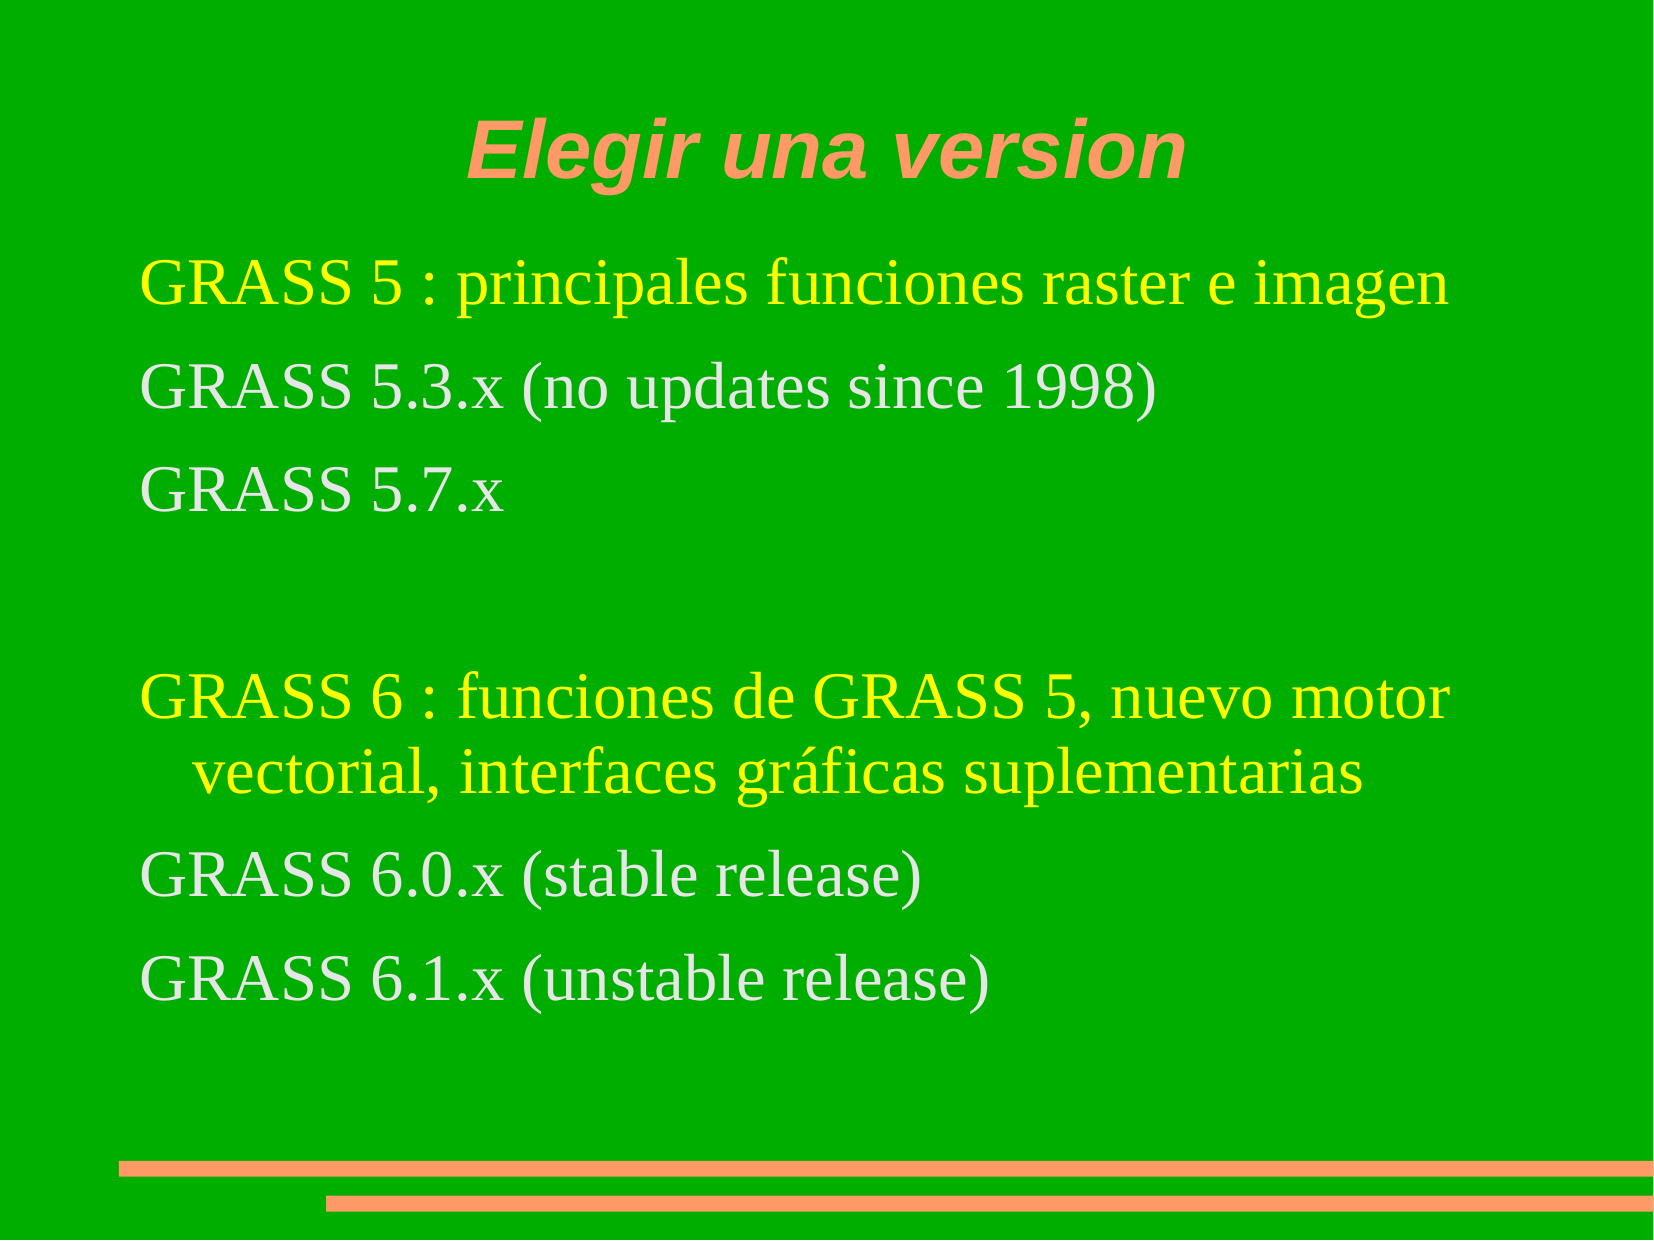

# Elegir una version
GRASS 5 : principales funciones raster e imagen
GRASS 5.3.x (no updates since 1998)
GRASS 5.7.x
GRASS 6 : funciones de GRASS 5, nuevo motor vectorial, interfaces gráficas suplementarias
GRASS 6.0.x (stable release)
GRASS 6.1.x (unstable release)